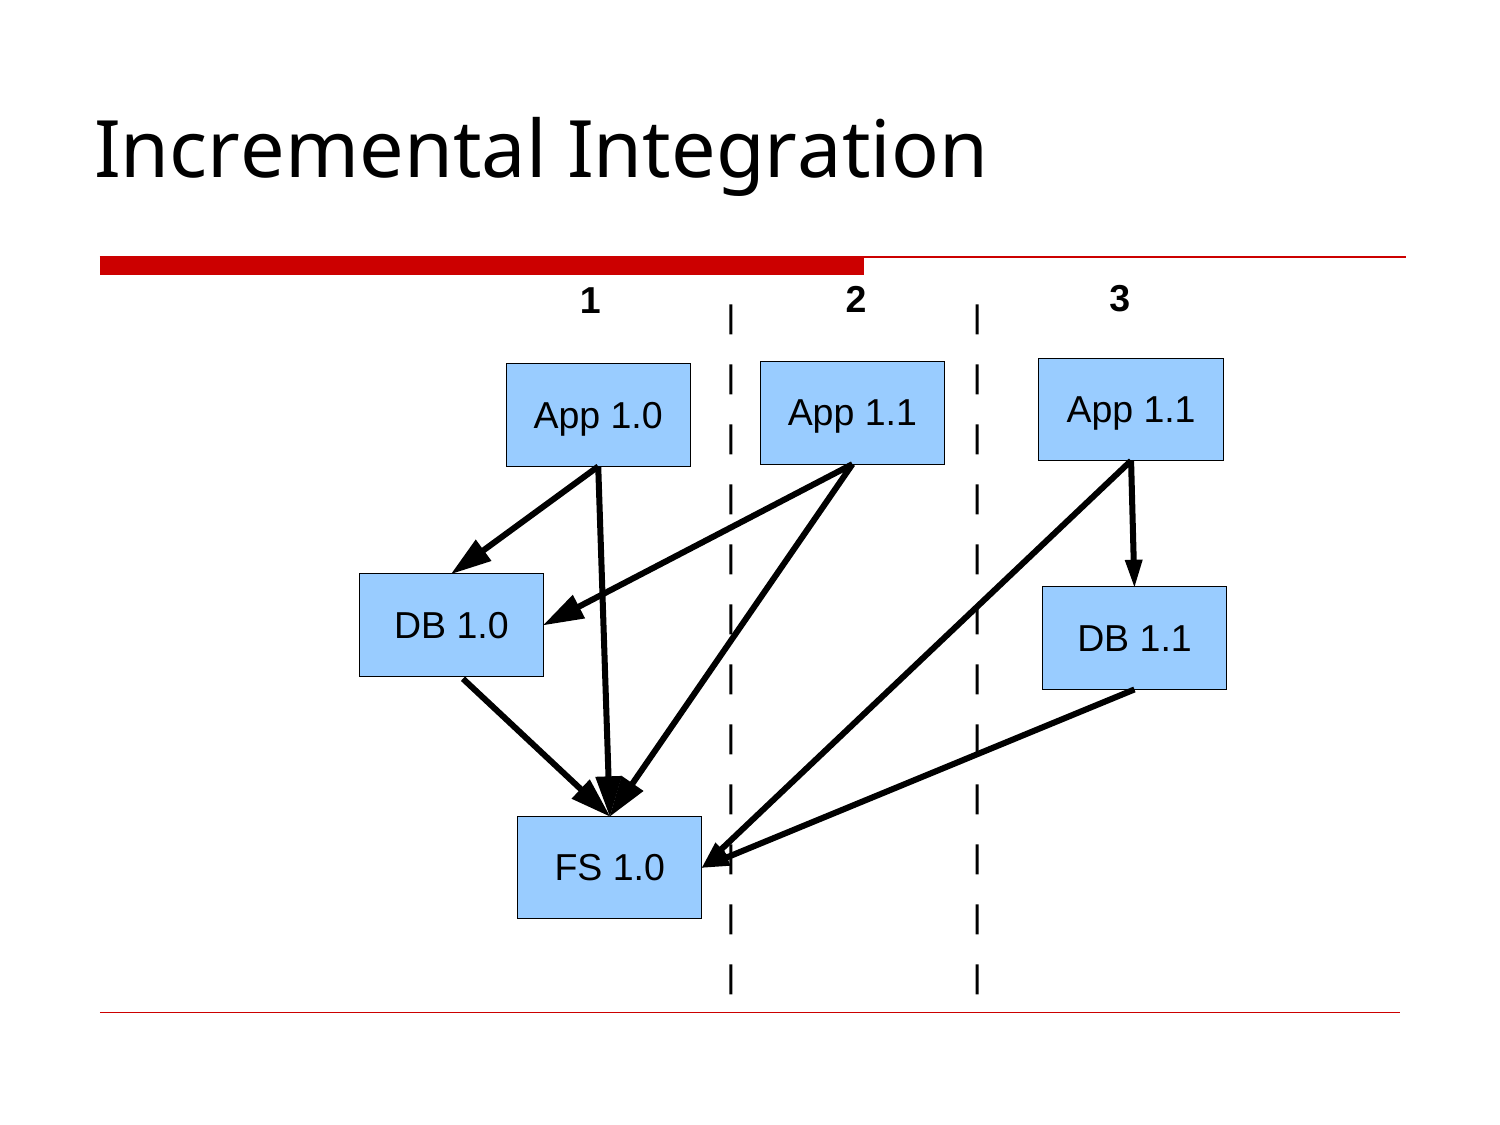

# Incremental Integration
3
2
1
App 1.1
App 1.1
App 1.0
DB 1.0
DB 1.1
FS 1.0